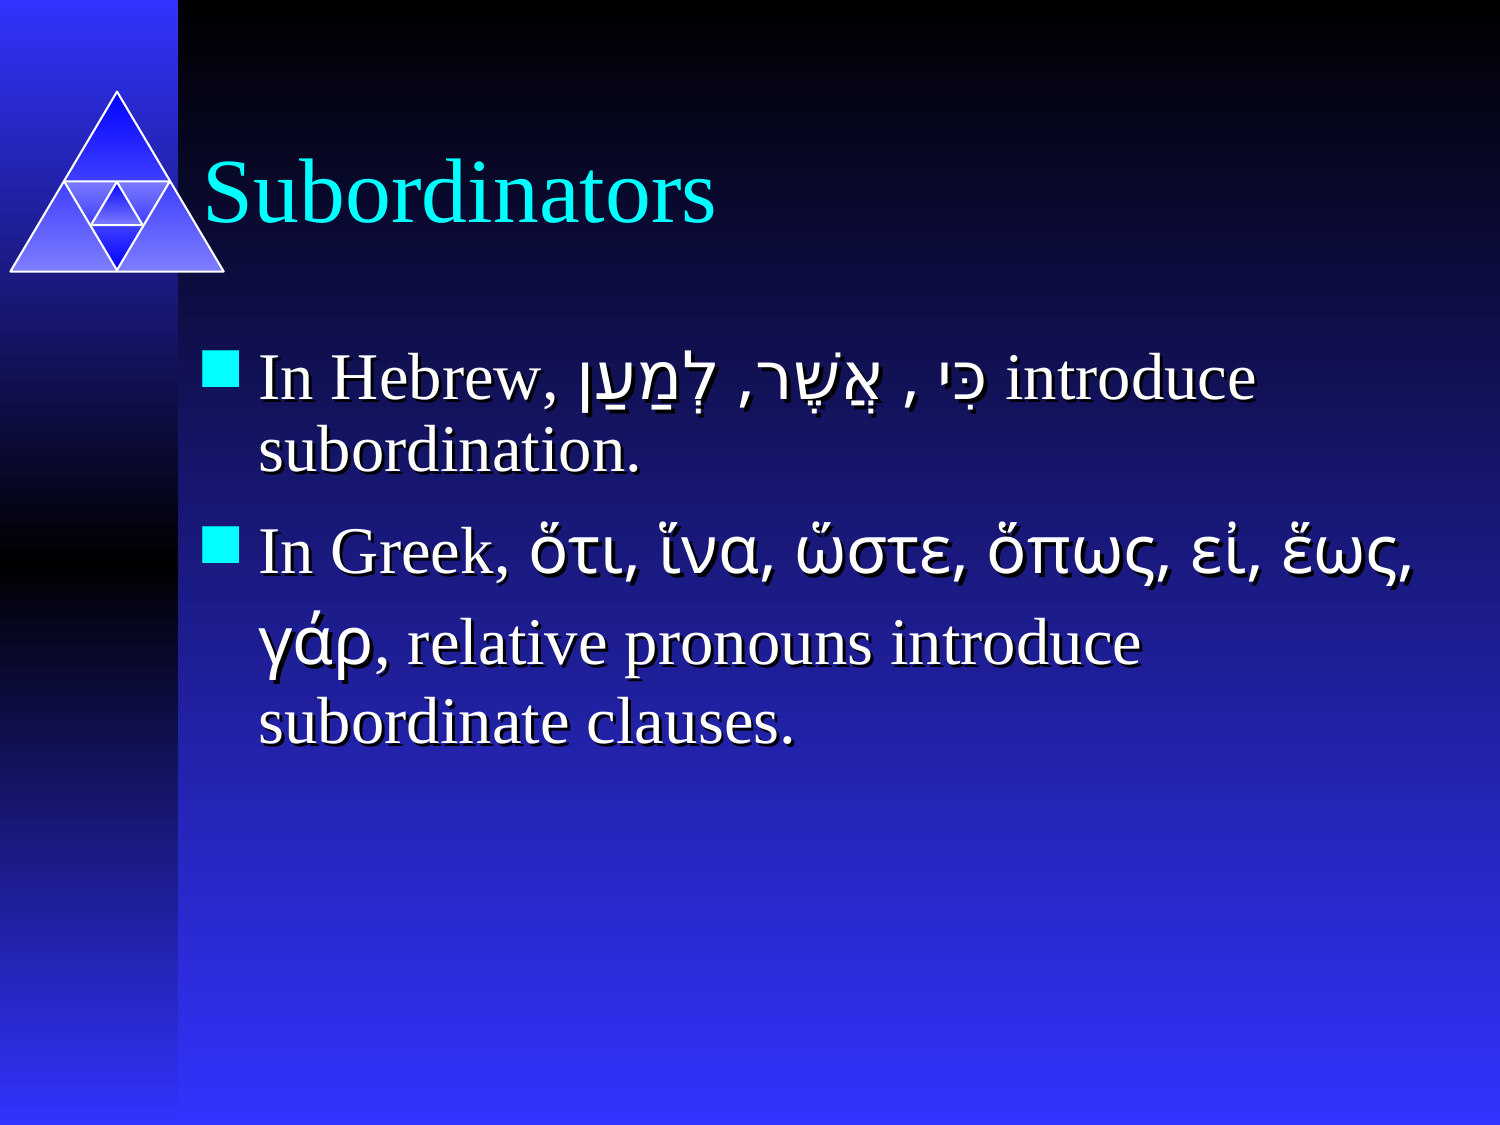

# Subordinators
In Hebrew, כִּי , אֲשֶׁר, לְמַעַן introduce subordination.
In Greek, ὅτι, ἵνα, ὥστε, ὅπως, εἰ, ἕως, γάρ, relative pronouns introduce subordinate clauses.